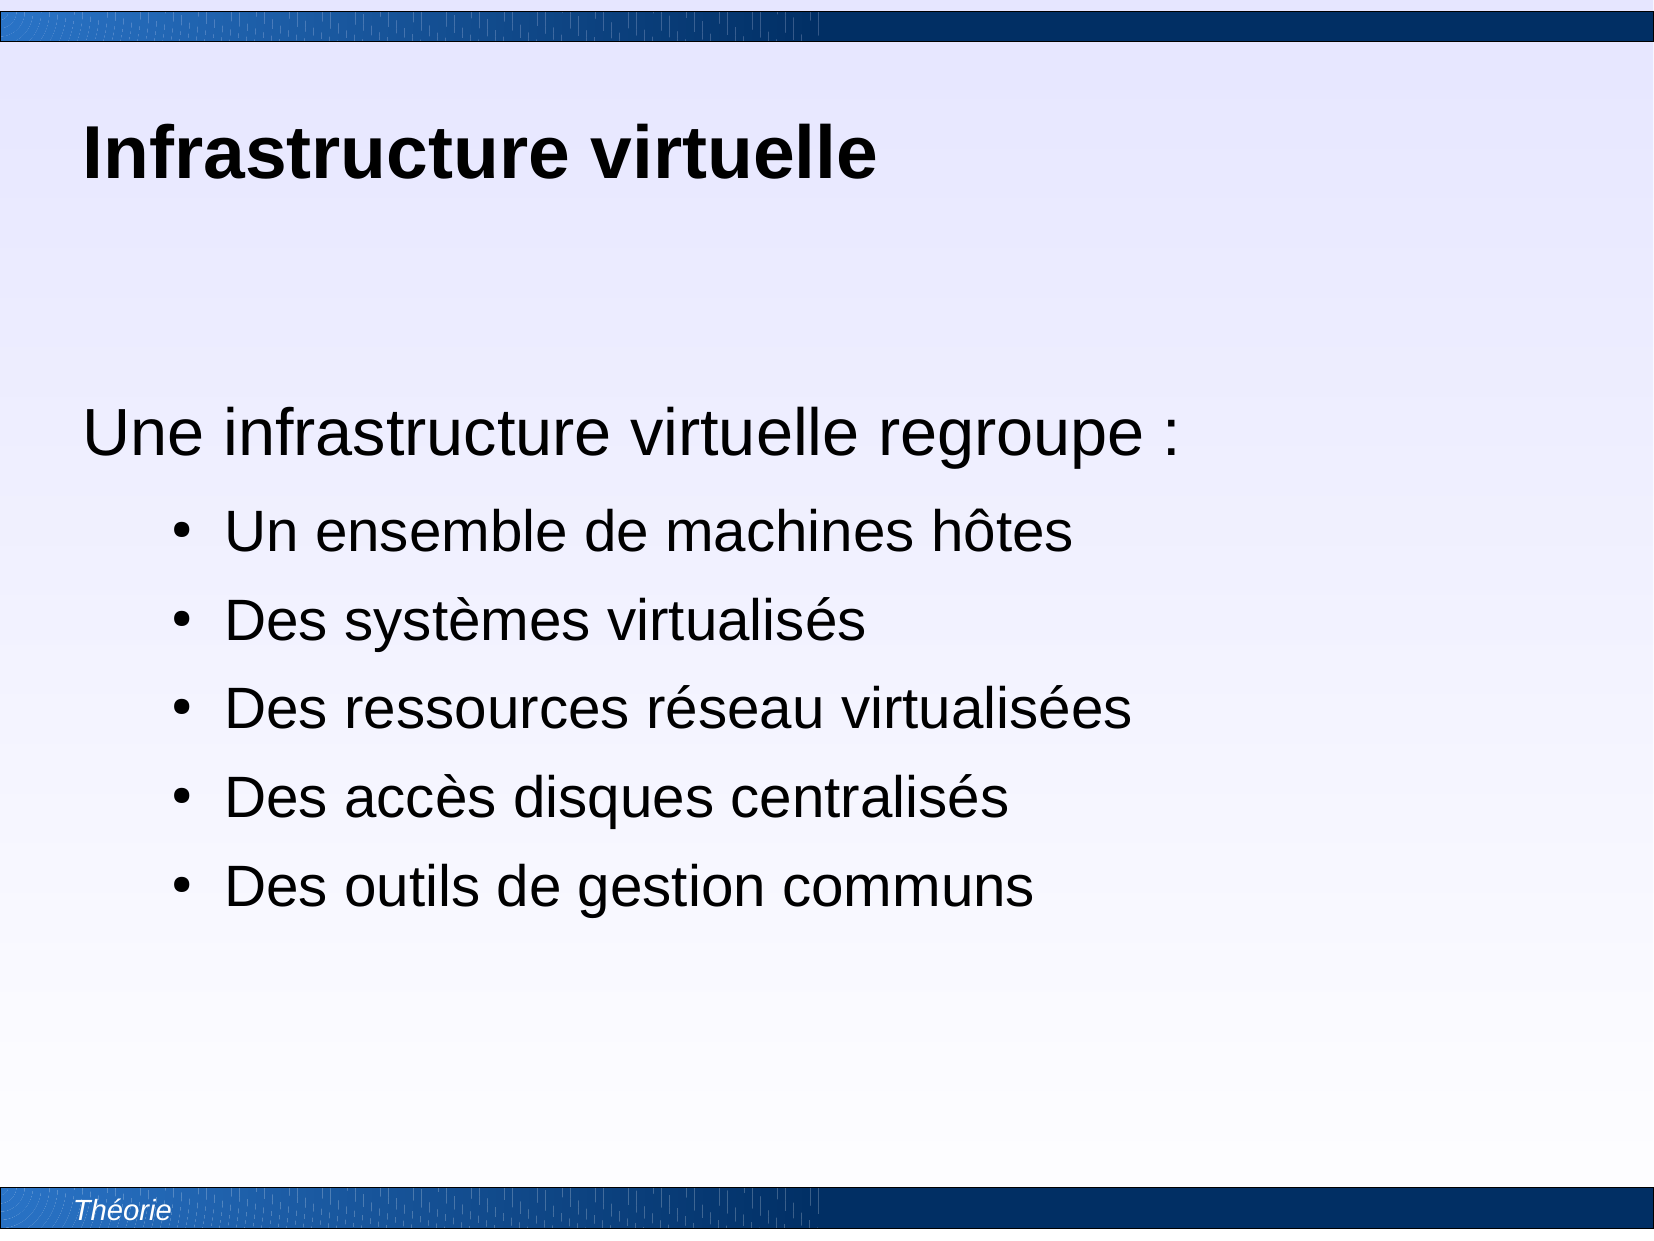

# Infrastructure virtuelle
Une infrastructure virtuelle regroupe :
Un ensemble de machines hôtes
Des systèmes virtualisés
Des ressources réseau virtualisées
Des accès disques centralisés
Des outils de gestion communs
Théorie